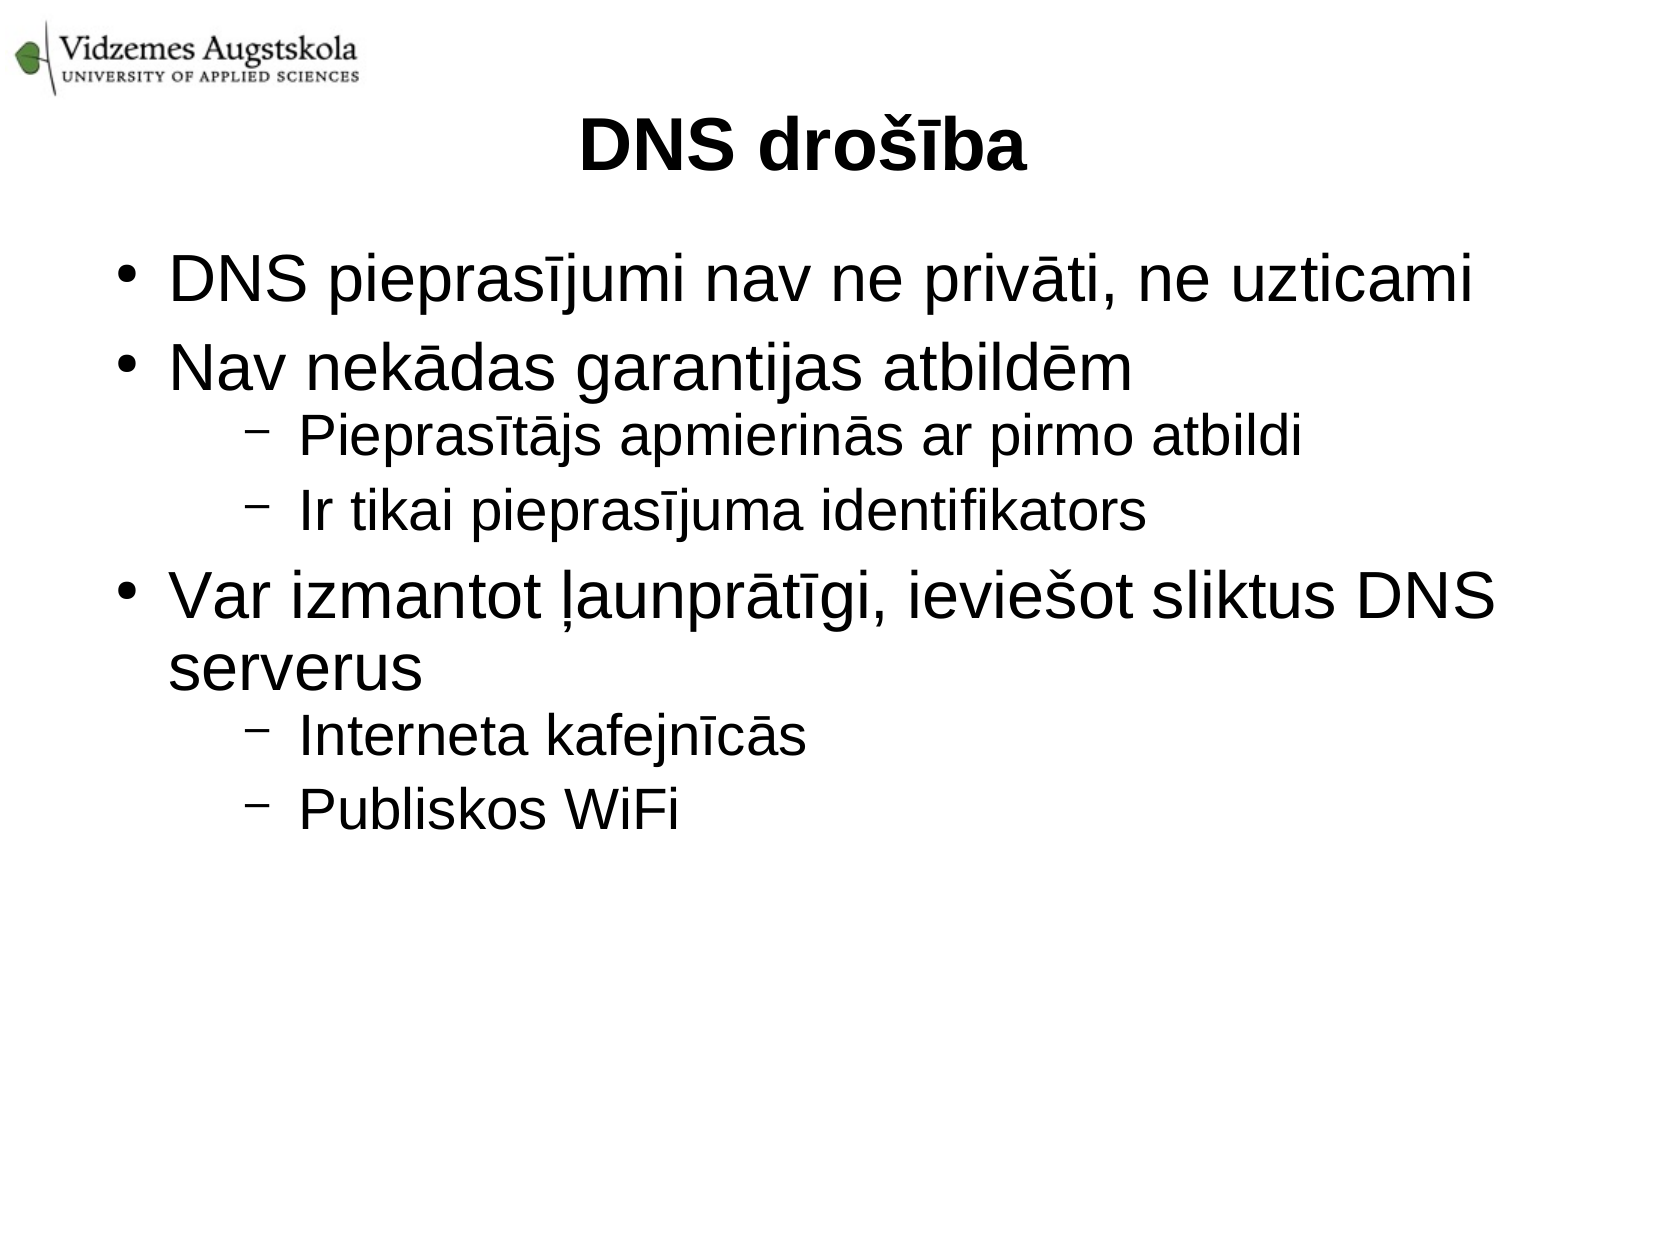

# DNS drošība
DNS pieprasījumi nav ne privāti, ne uzticami
Nav nekādas garantijas atbildēm
Pieprasītājs apmierinās ar pirmo atbildi
Ir tikai pieprasījuma identifikators
Var izmantot ļaunprātīgi, ieviešot sliktus DNS serverus
Interneta kafejnīcās
Publiskos WiFi